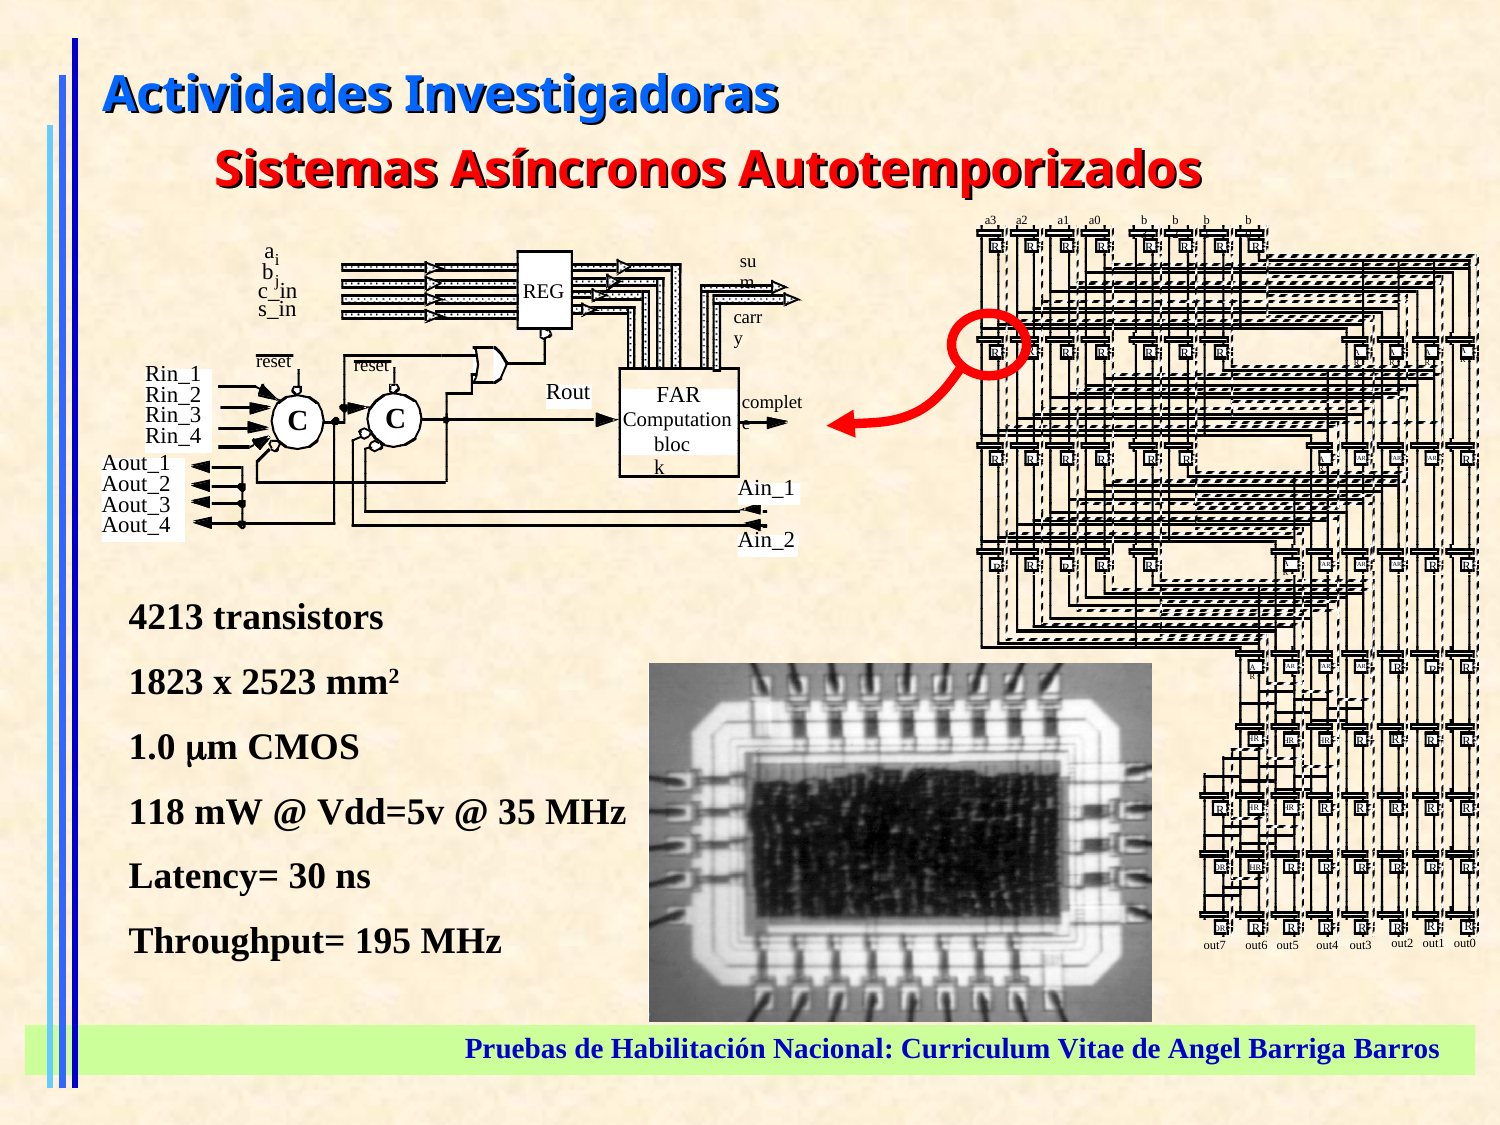

Actividades Investigadoras
Sistemas Asíncronos Autotemporizados
a3
a2
a1
a0
b3
b2
b1
b0
R
R
R
R
R
R
R
R
R
R
R
R
R
R
R
AR
AR
AR
AR
R
R
R
R
R
R
R
AR
FAR
FAR
FAR
R
R
R
AR
R
R
R
R
FAR
R
R
AR
R
R
R
R
R
R
R
R
R
R
R
R
R
R
R
R
R
OR
R
R
R
R
R
R
R
OR
FAR
FAR
FAR
FAR
FAR
HR
HR
HR
HR
HR
HR
out2
out1
out0
out7
out6
out5
out4
out3
a
sum
s_in
Rin_1
Rout
FAR
complete
C
C
Computation
block
Aout_1
Ain_1
i
b
j
c_in
REG
carry
reset
reset
Rin_2
Rin_3
Rin_4
Aout_2
Aout_3
Aout_4
Ain_2
4213 transistors
1823 x 2523 mm2
1.0 m CMOS
118 mW @ Vdd=5v @ 35 MHz
Latency= 30 ns
Throughput= 195 MHz